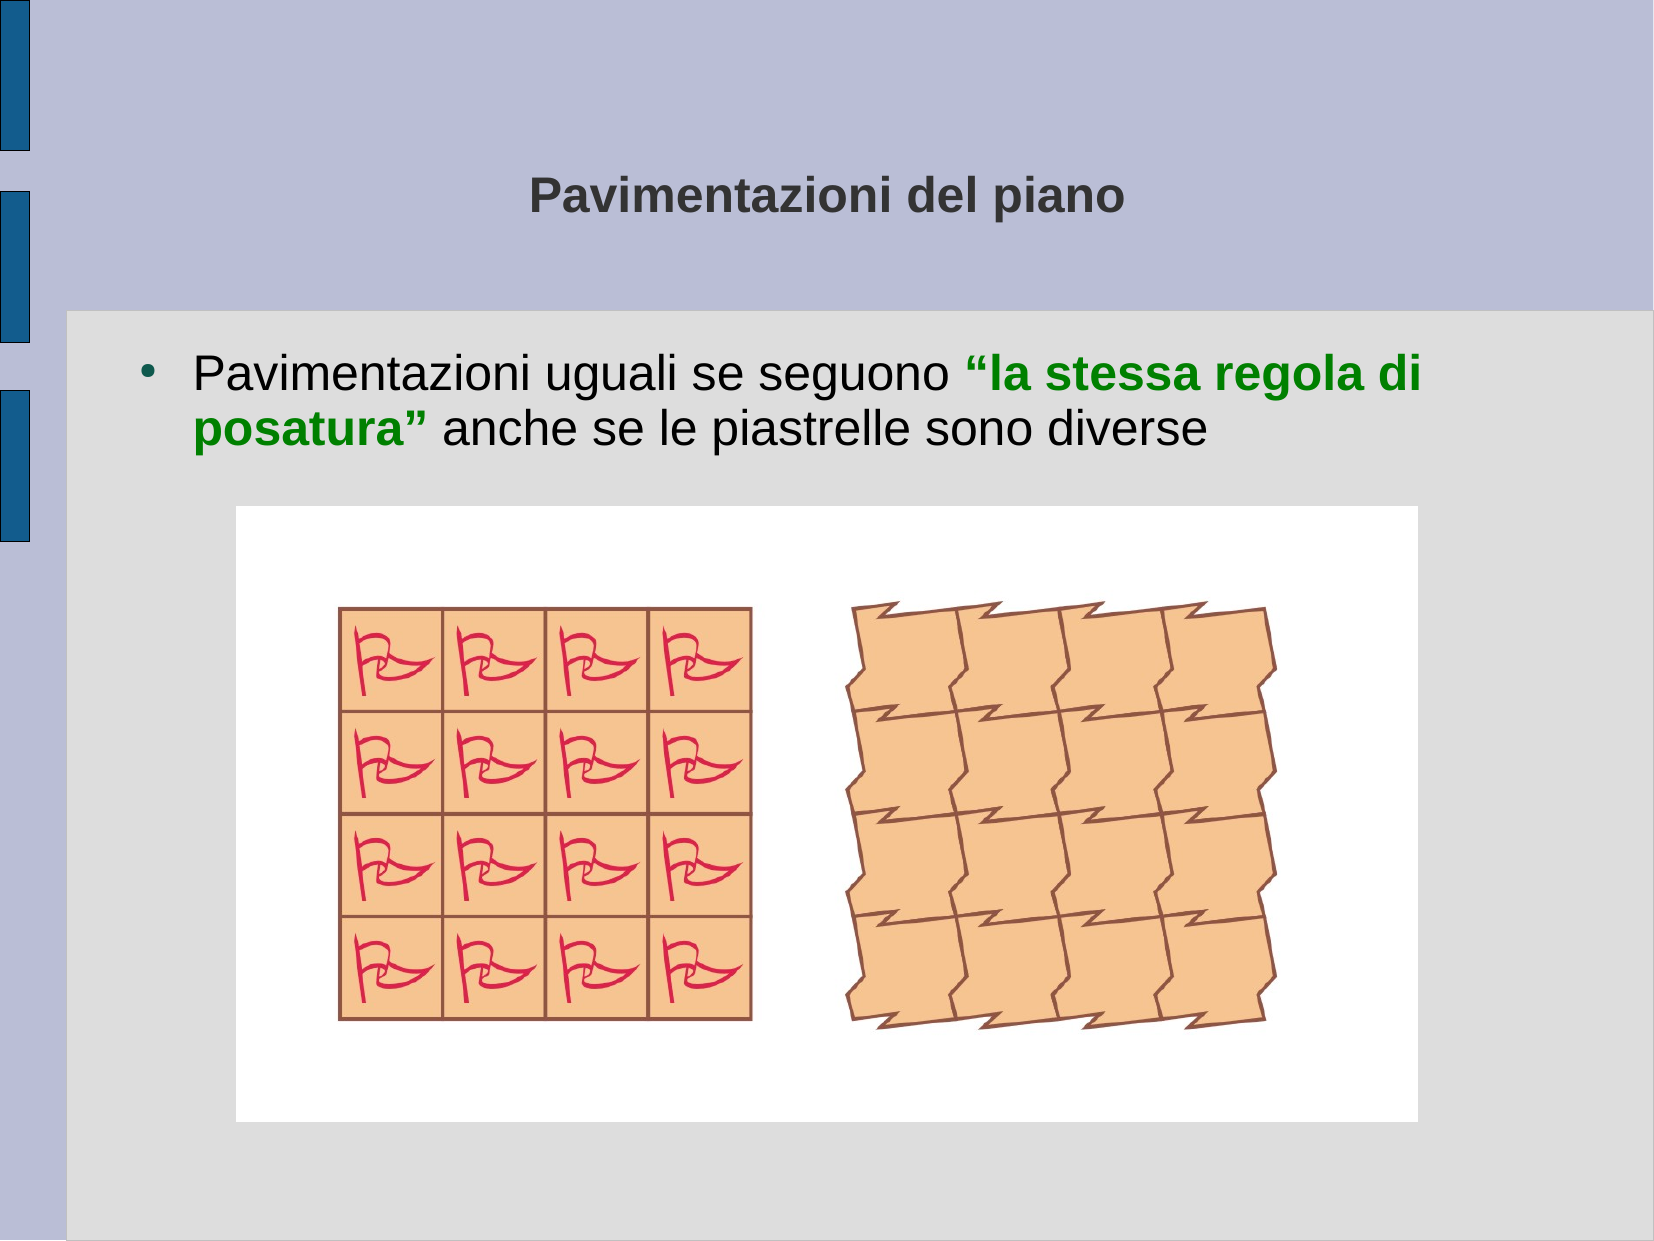

# Pavimentazioni del piano
Pavimentazioni uguali se seguono “la stessa regola di posatura” anche se le piastrelle sono diverse